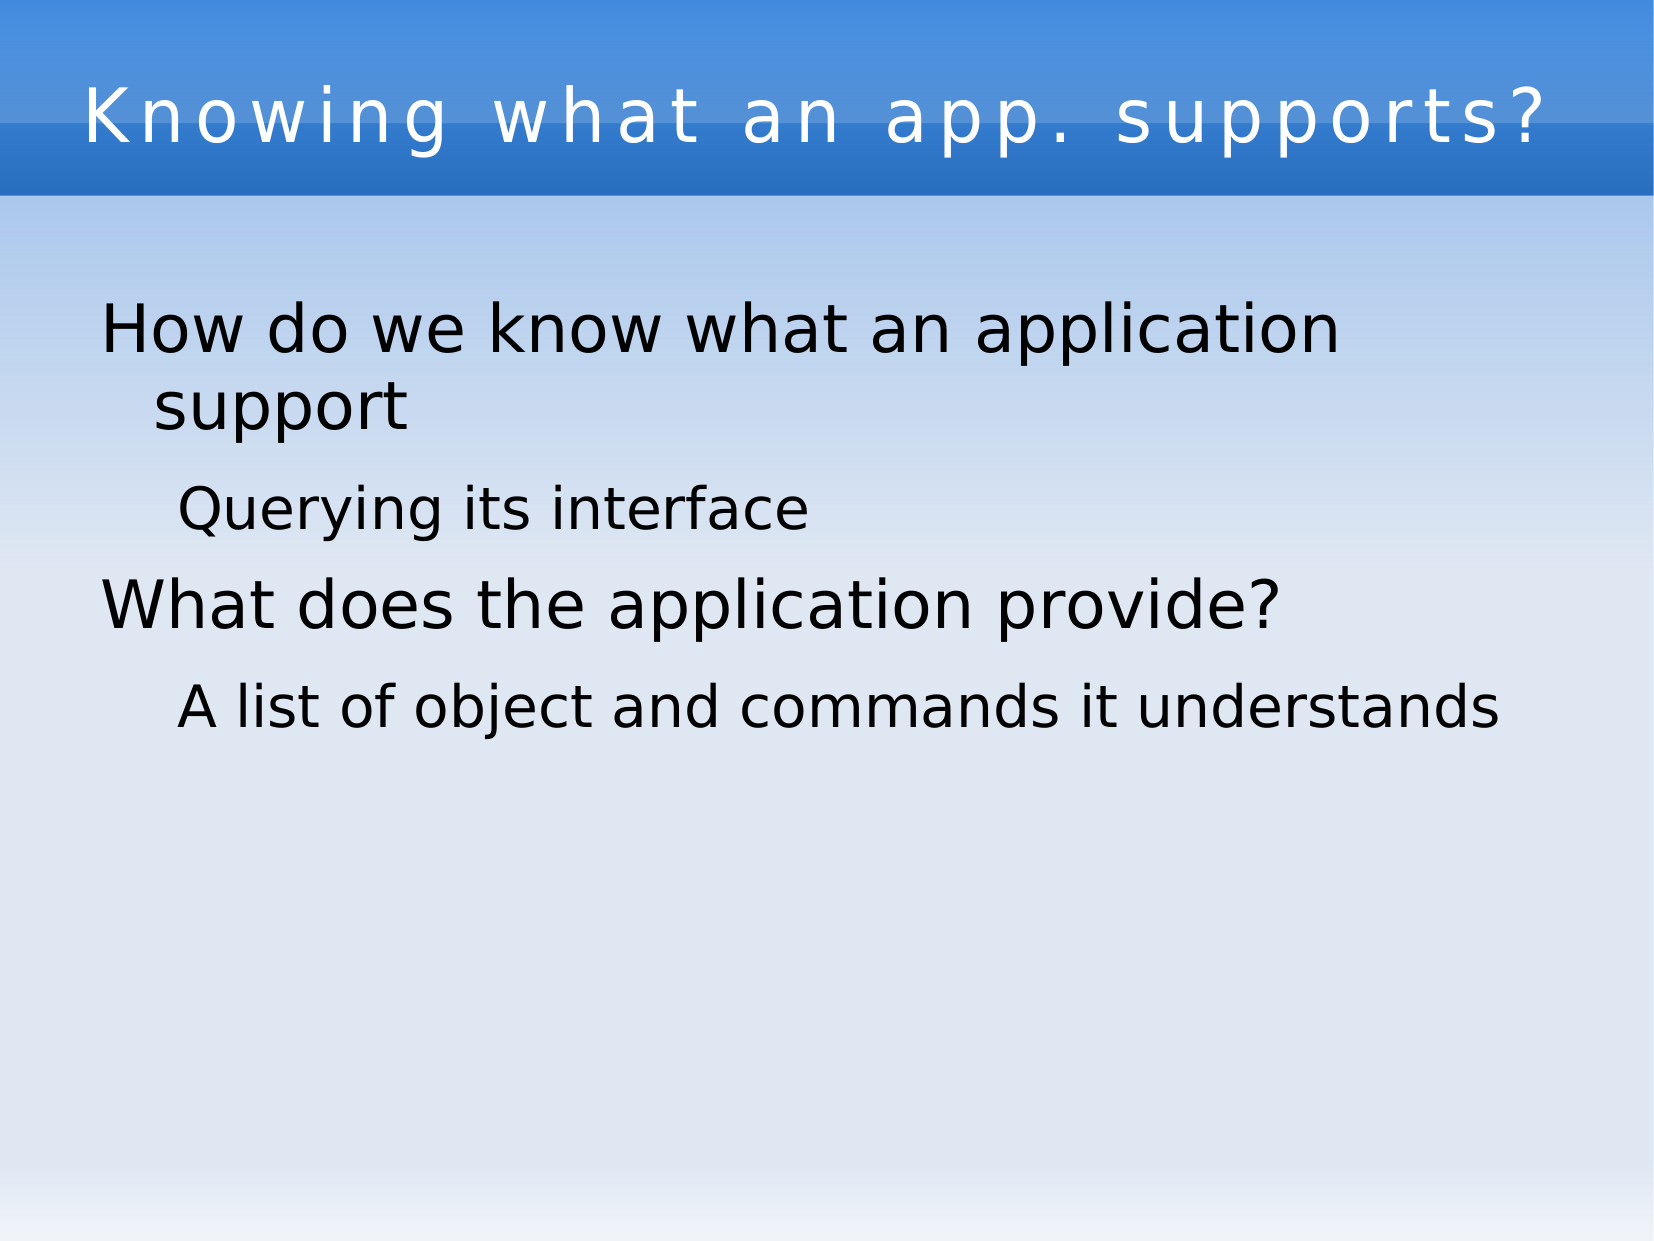

# Knowing what an app. supports?
How do we know what an application support
Querying its interface
What does the application provide?
A list of object and commands it understands